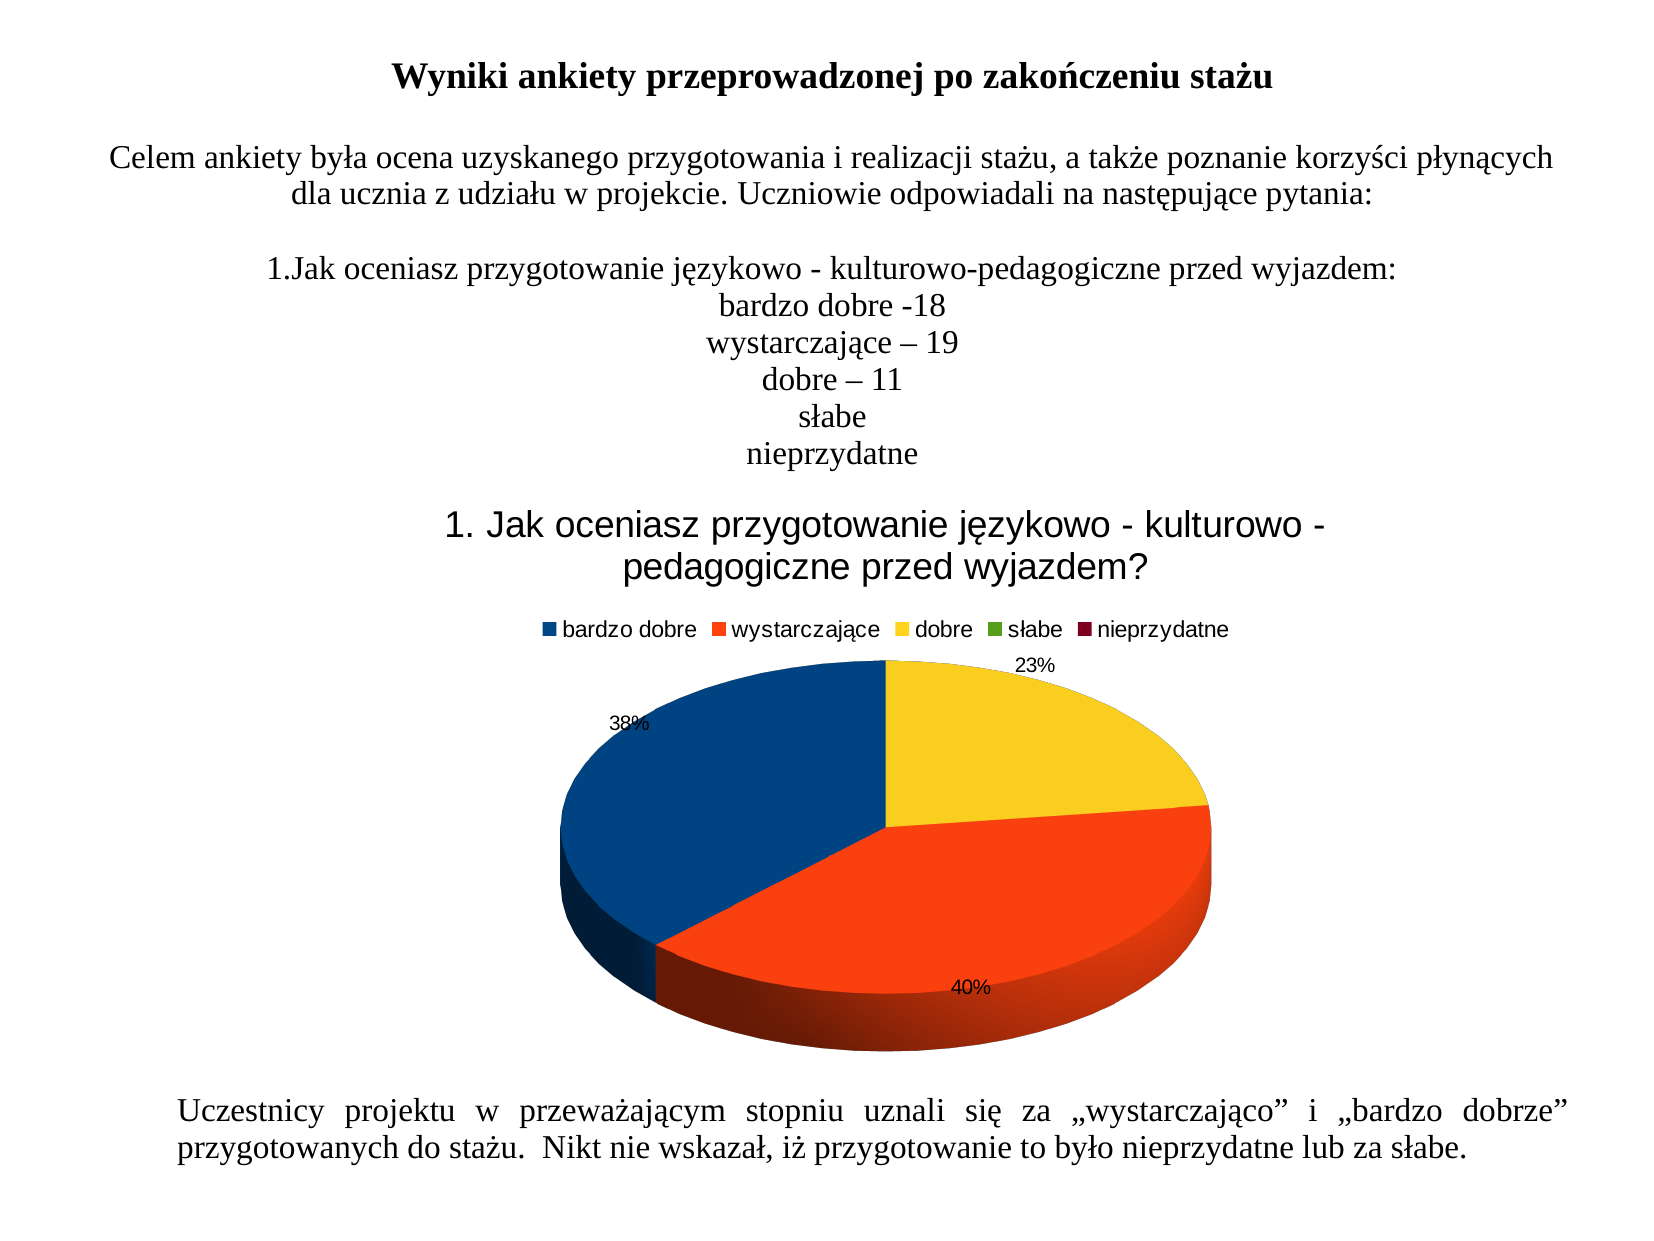

# Wyniki ankiety przeprowadzonej po zakończeniu stażu Celem ankiety była ocena uzyskanego przygotowania i realizacji stażu, a także poznanie korzyści płynących dla ucznia z udziału w projekcie. Uczniowie odpowiadali na następujące pytania: 1.Jak oceniasz przygotowanie językowo - kulturowo-pedagogiczne przed wyjazdem: bardzo dobre -18 wystarczające – 19 dobre – 11 słabe nieprzydatne
[unsupported chart]
Uczestnicy projektu w przeważającym stopniu uznali się za „wystarczająco” i „bardzo dobrze” przygotowanych do stażu. Nikt nie wskazał, iż przygotowanie to było nieprzydatne lub za słabe.